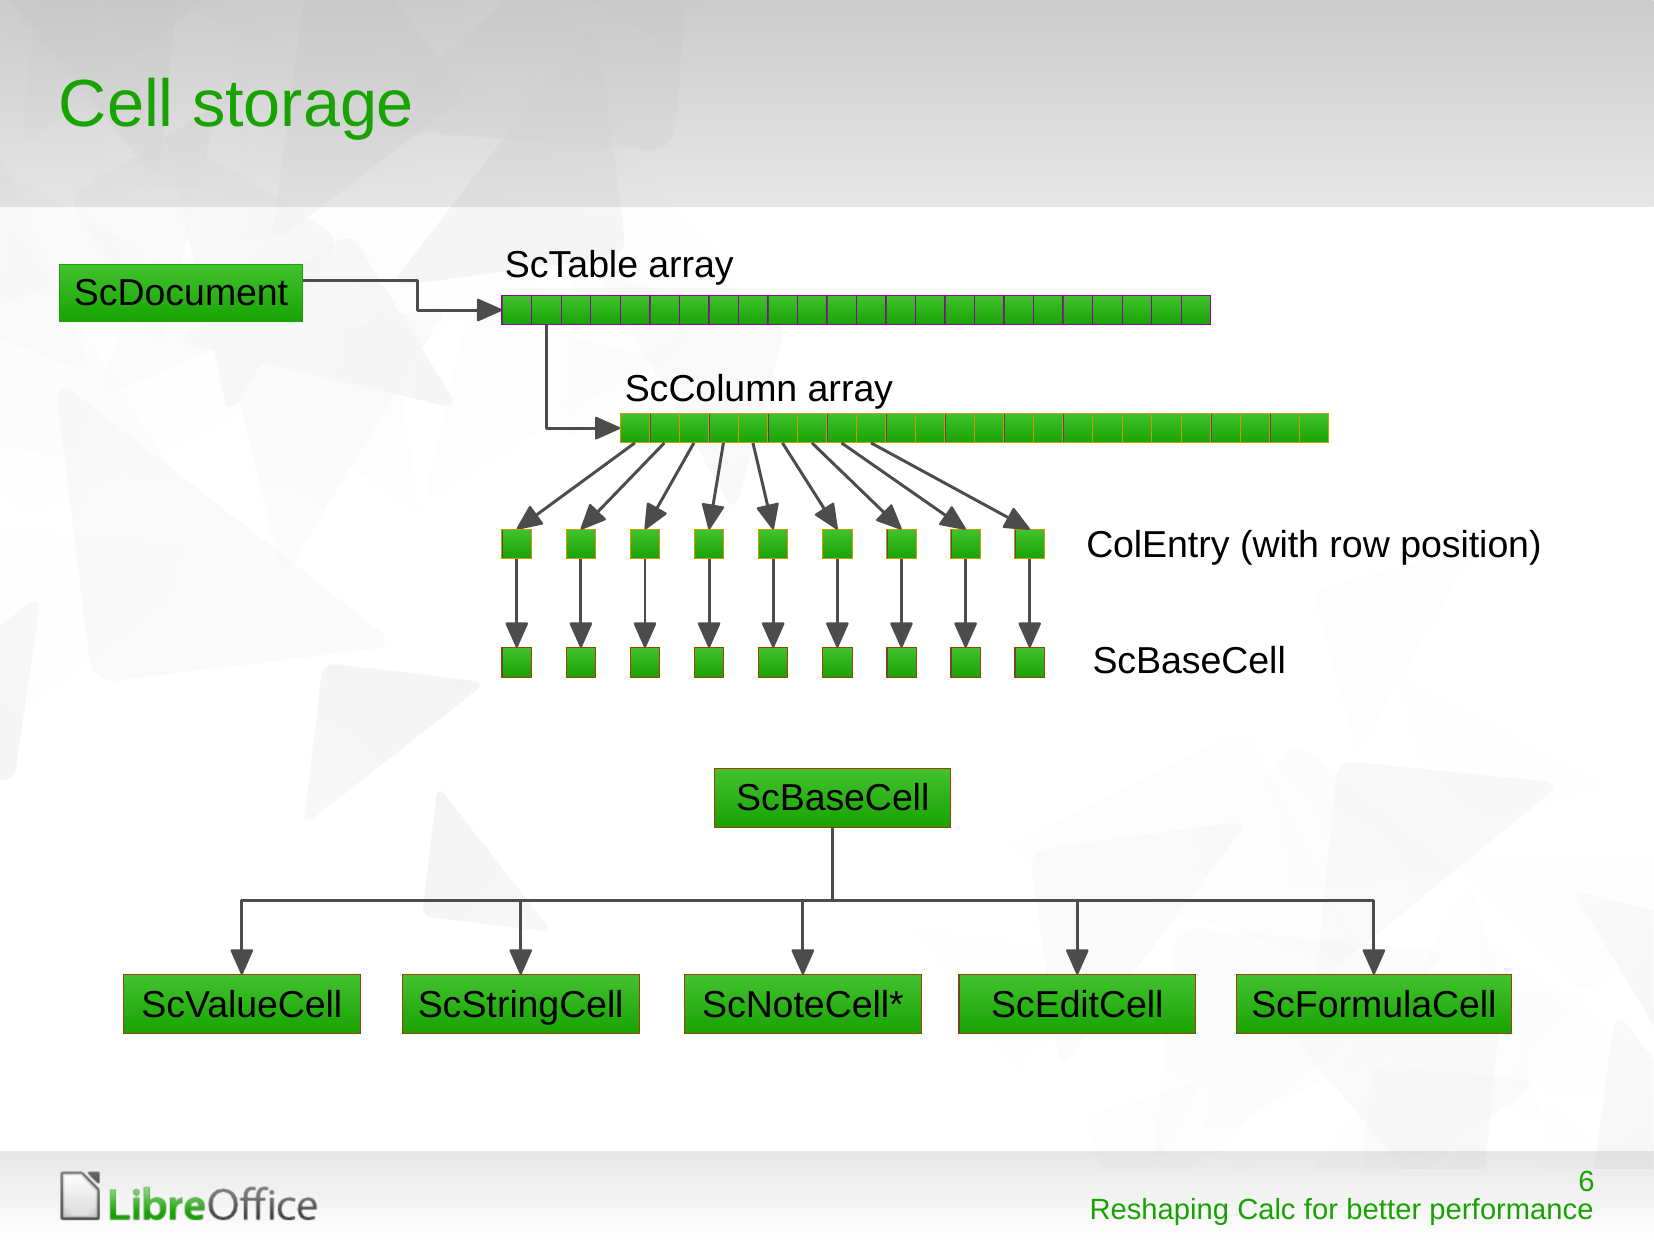

# Cell storage
ScTable array
ScDocument
ScColumn array
ColEntry (with row position)
ScBaseCell
ScBaseCell
ScValueCell
ScStringCell
ScNoteCell*
ScEditCell
ScFormulaCell
6
Reshaping Calc for better performance